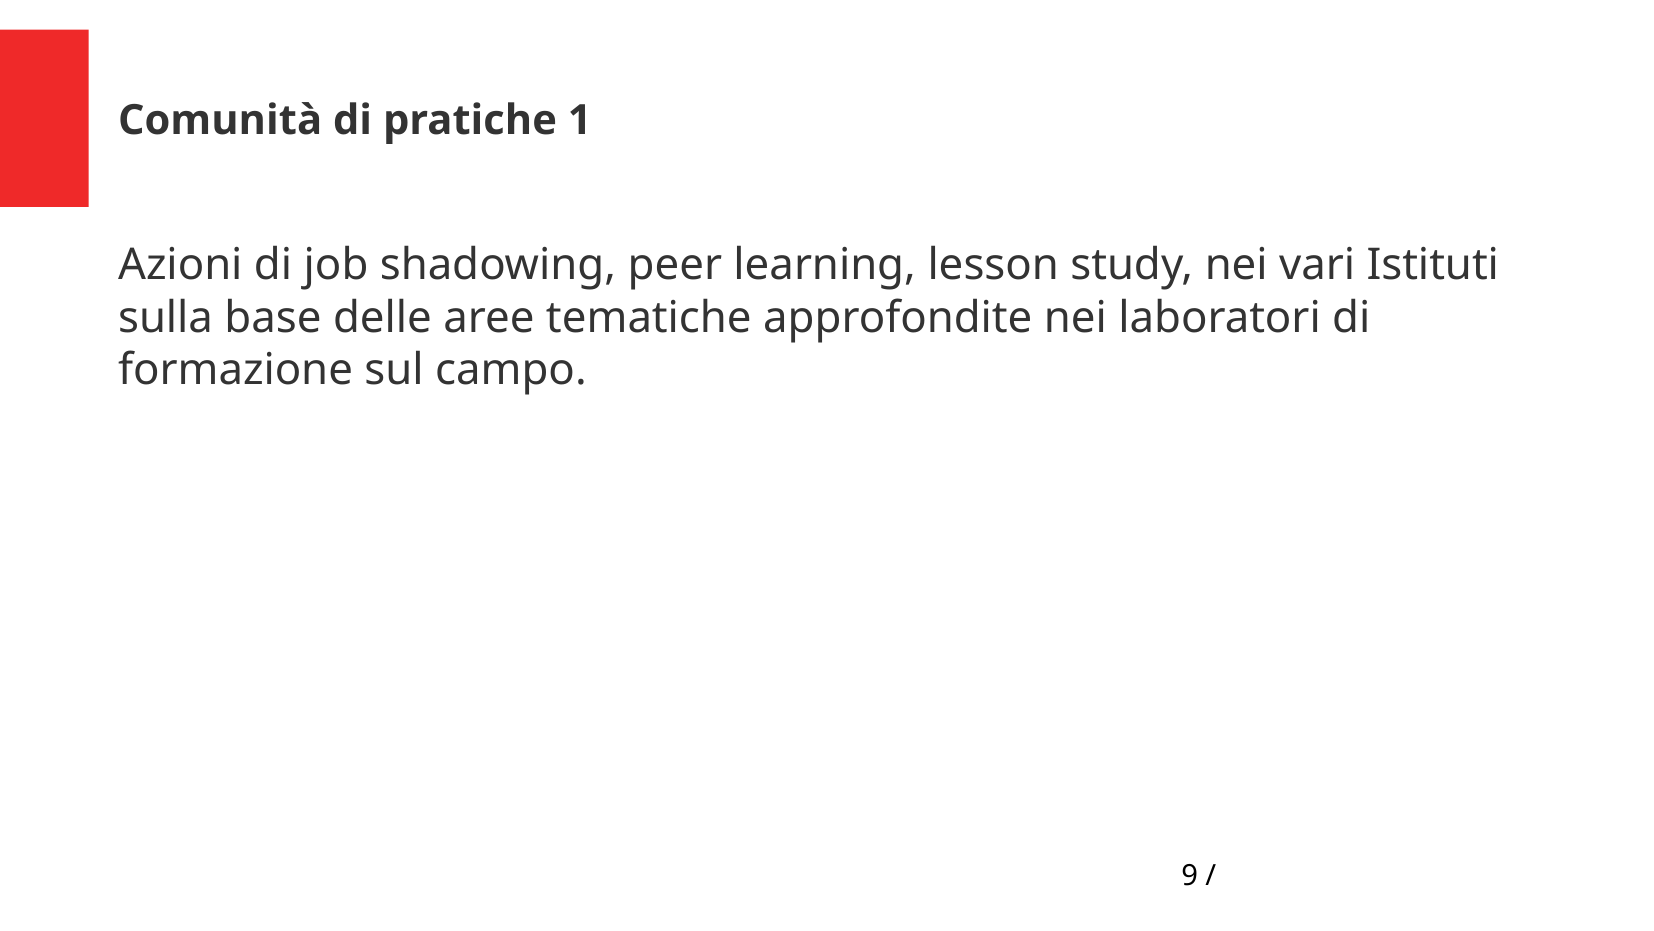

# Comunità di pratiche 1
Azioni di job shadowing, peer learning, lesson study, nei vari Istituti sulla base delle aree tematiche approfondite nei laboratori di formazione sul campo.